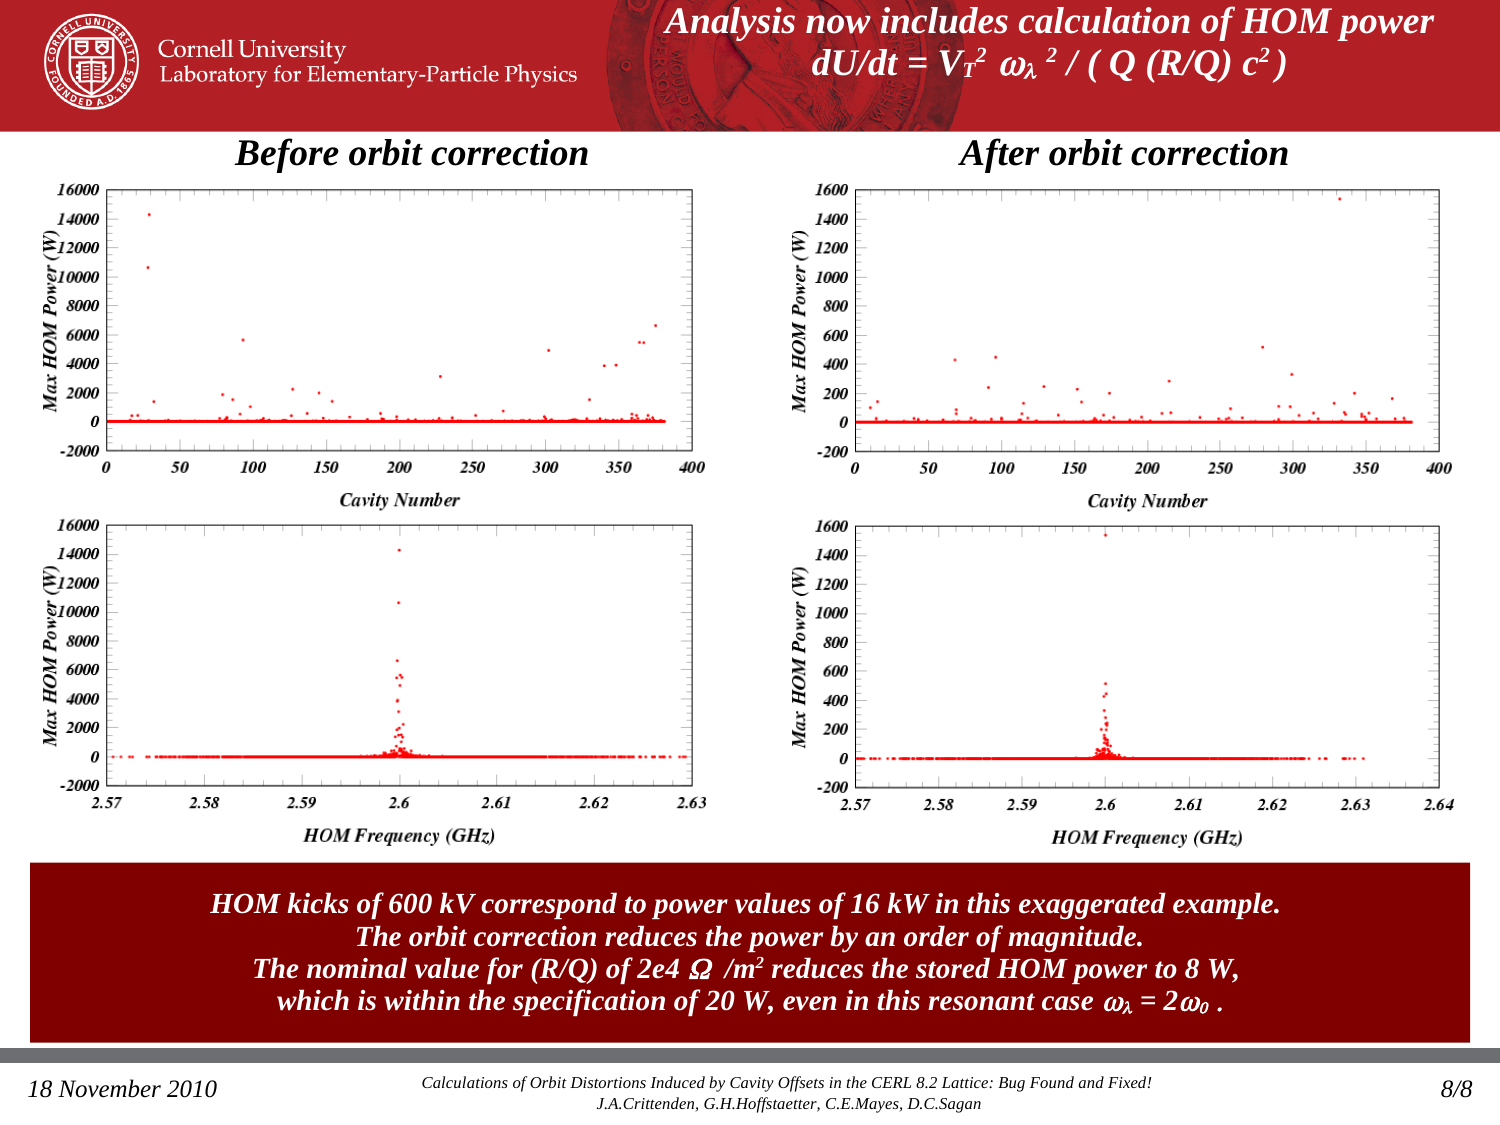

Analysis now includes calculation of HOM power
dU/dt = VT2 wl 2 / ( Q (R/Q) c2 )
After orbit correction
Before orbit correction
HOM kicks of 600 kV correspond to power values of 16 kW in this exaggerated example.
The orbit correction reduces the power by an order of magnitude.
The nominal value for (R/Q) of 2e4 W /m2 reduces the stored HOM power to 8 W,
which is within the specification of 20 W, even in this resonant case wl = 2w0 .